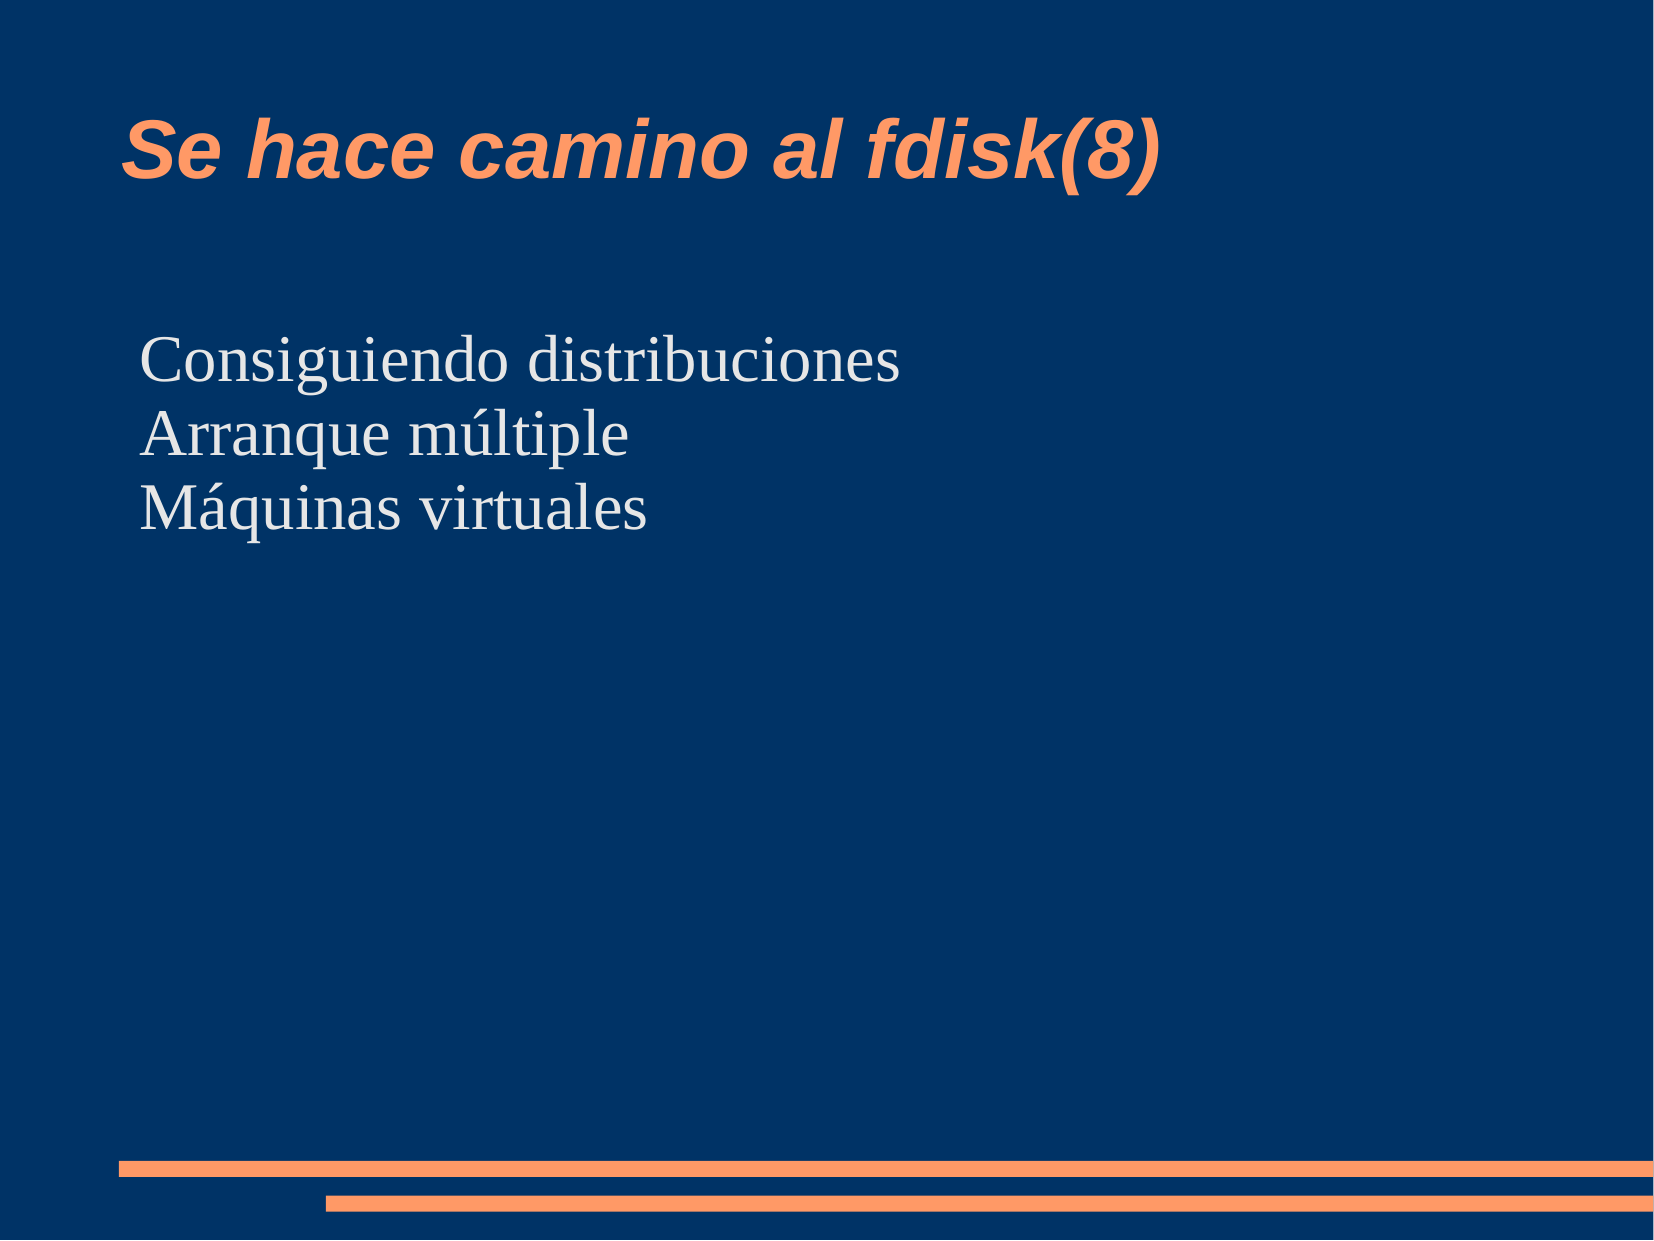

# Se hace camino al fdisk(8)
Consiguiendo distribuciones
Arranque múltiple
Máquinas virtuales